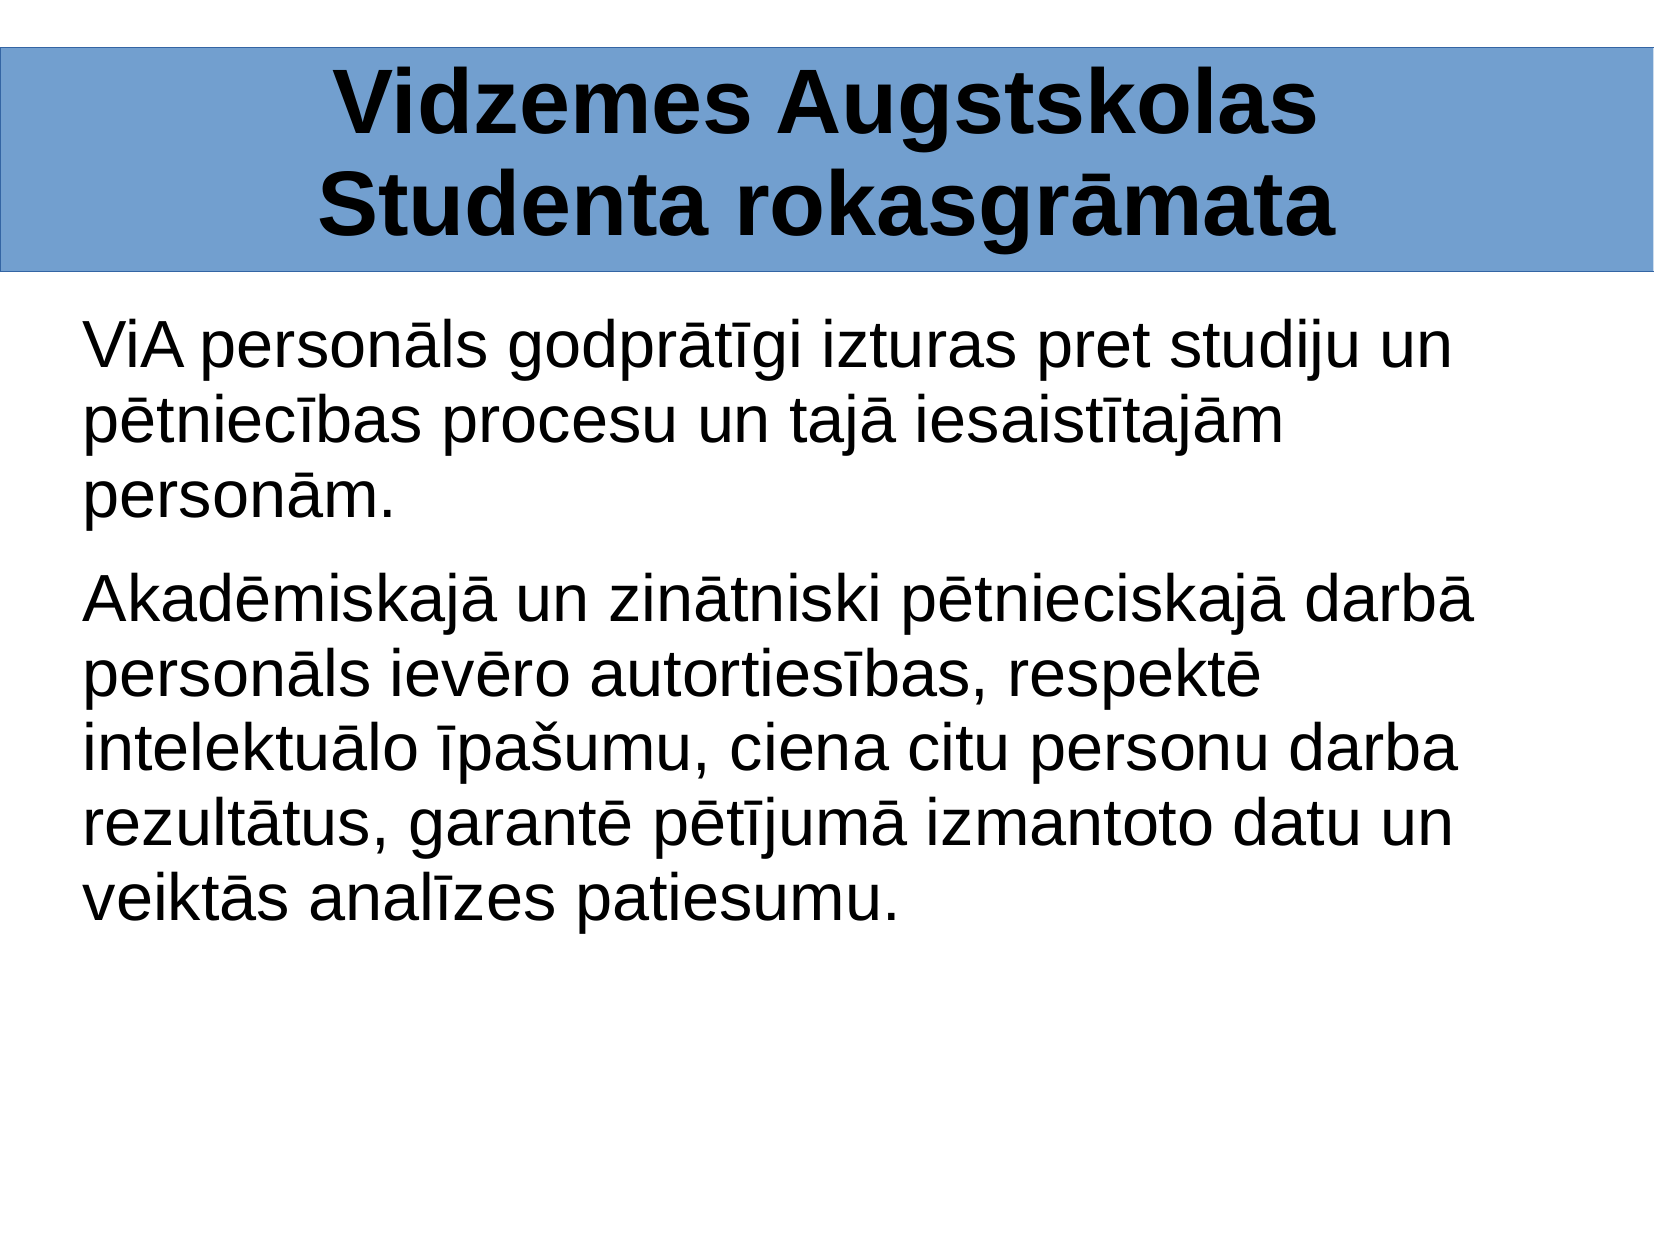

# Vidzemes Augstskolas Studenta rokasgrāmata
ViA personāls godprātīgi izturas pret studiju un pētniecības procesu un tajā iesaistītajām personām.
Akadēmiskajā un zinātniski pētnieciskajā darbā personāls ievēro autortiesības, respektē intelektuālo īpašumu, ciena citu personu darba rezultātus, garantē pētījumā izmantoto datu un veiktās analīzes patiesumu.